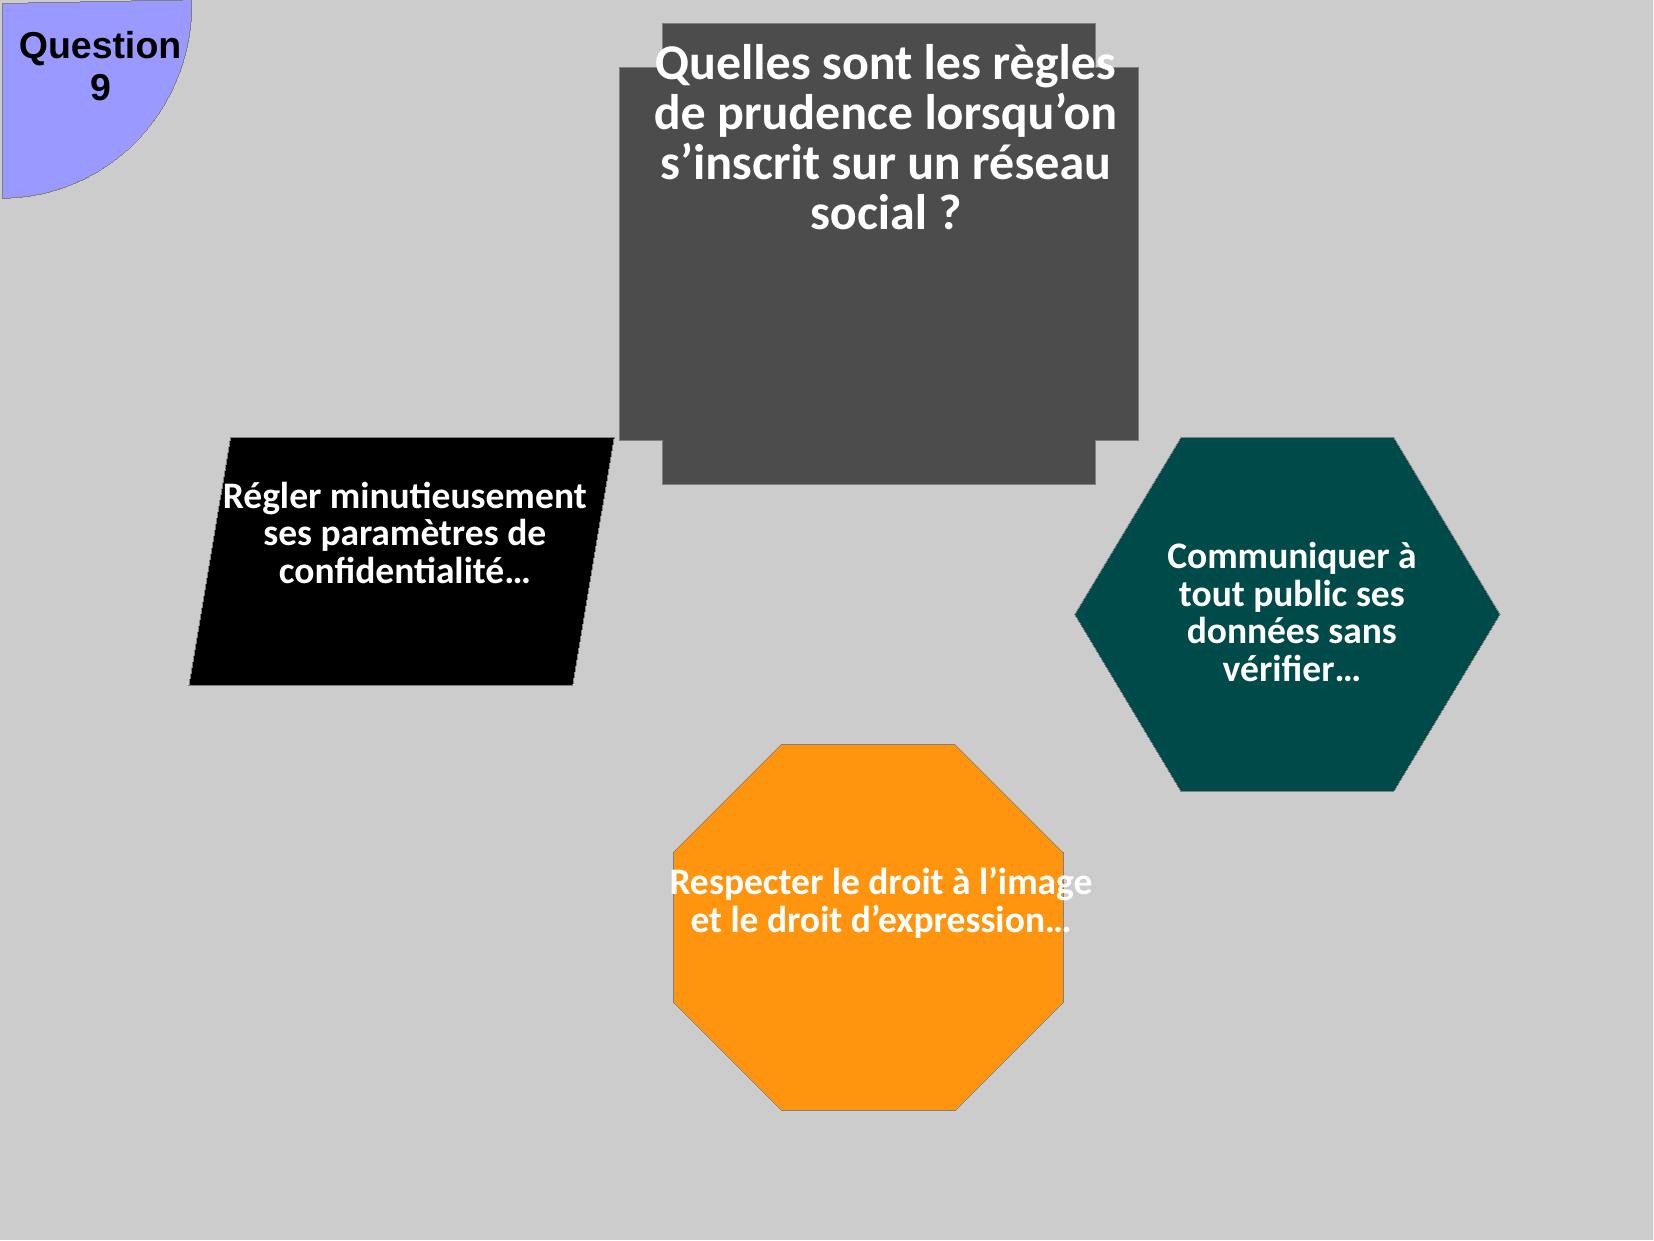

Question 9
Quelles sont les règles de prudence lorsqu’on s’inscrit sur un réseau social ?
Régler minutieusement ses paramètres de confidentialité…
Communiquer à tout public ses données sans vérifier…
Respecter le droit à l’image et le droit d’expression…